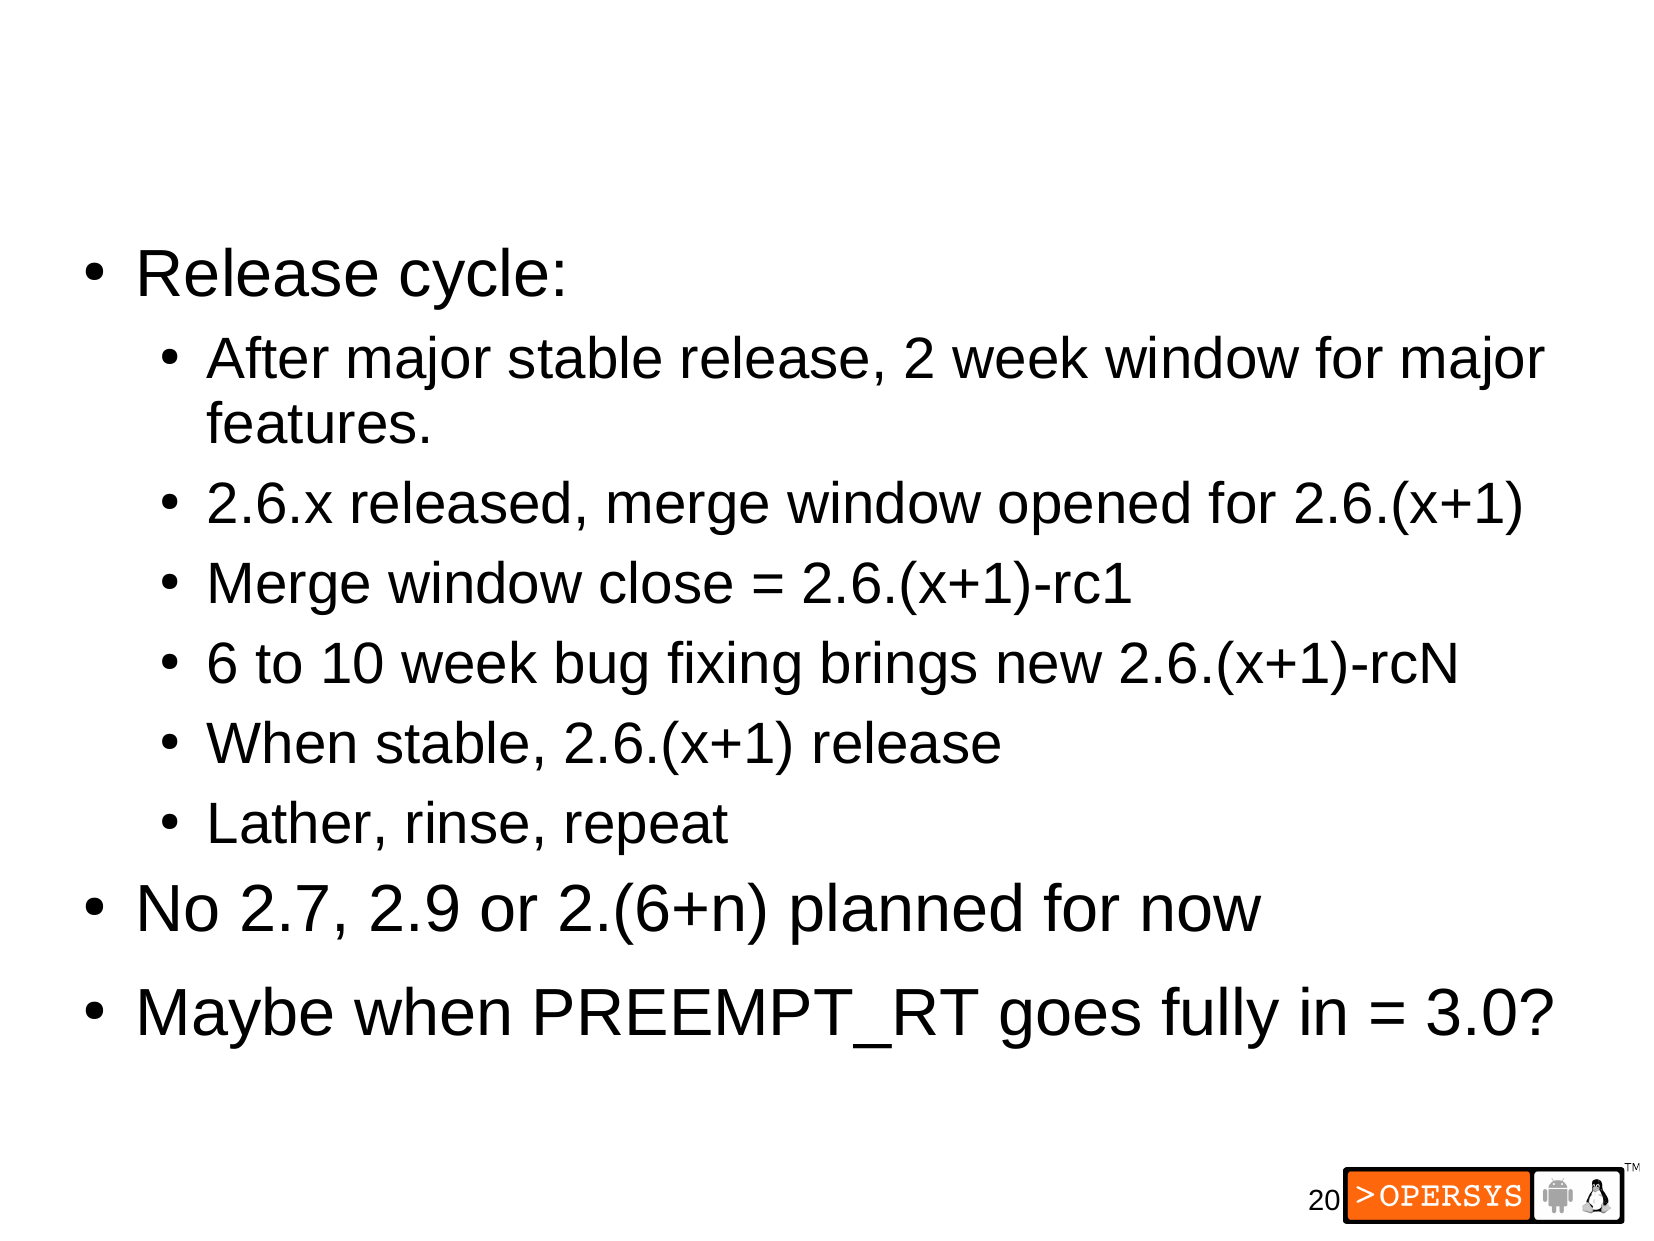

# Release cycle:
After major stable release, 2 week window for major features.
2.6.x released, merge window opened for 2.6.(x+1)
Merge window close = 2.6.(x+1)-rc1
6 to 10 week bug fixing brings new 2.6.(x+1)-rcN
When stable, 2.6.(x+1) release
Lather, rinse, repeat
No 2.7, 2.9 or 2.(6+n) planned for now
Maybe when PREEMPT_RT goes fully in = 3.0?